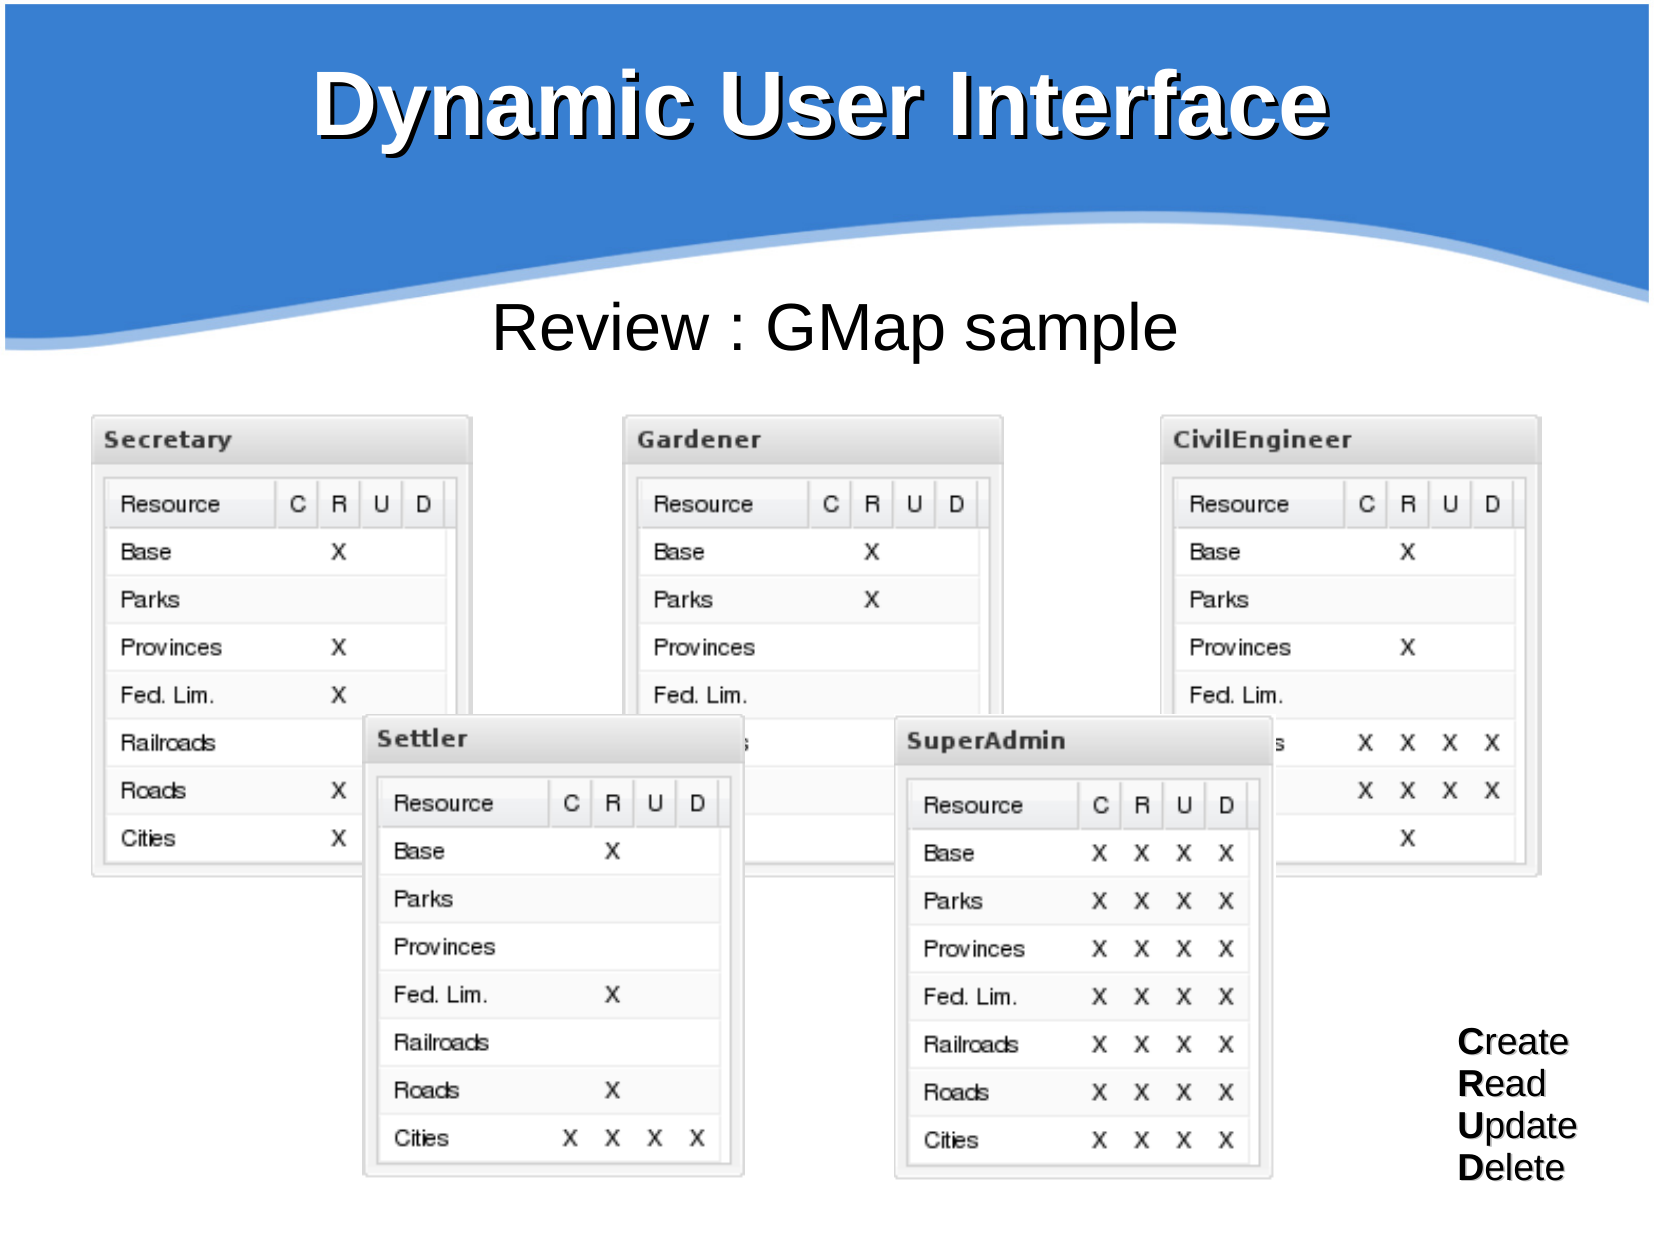

Dynamic User Interface
# Review : GMap sample
 Create
 Read
 Update
 Delete